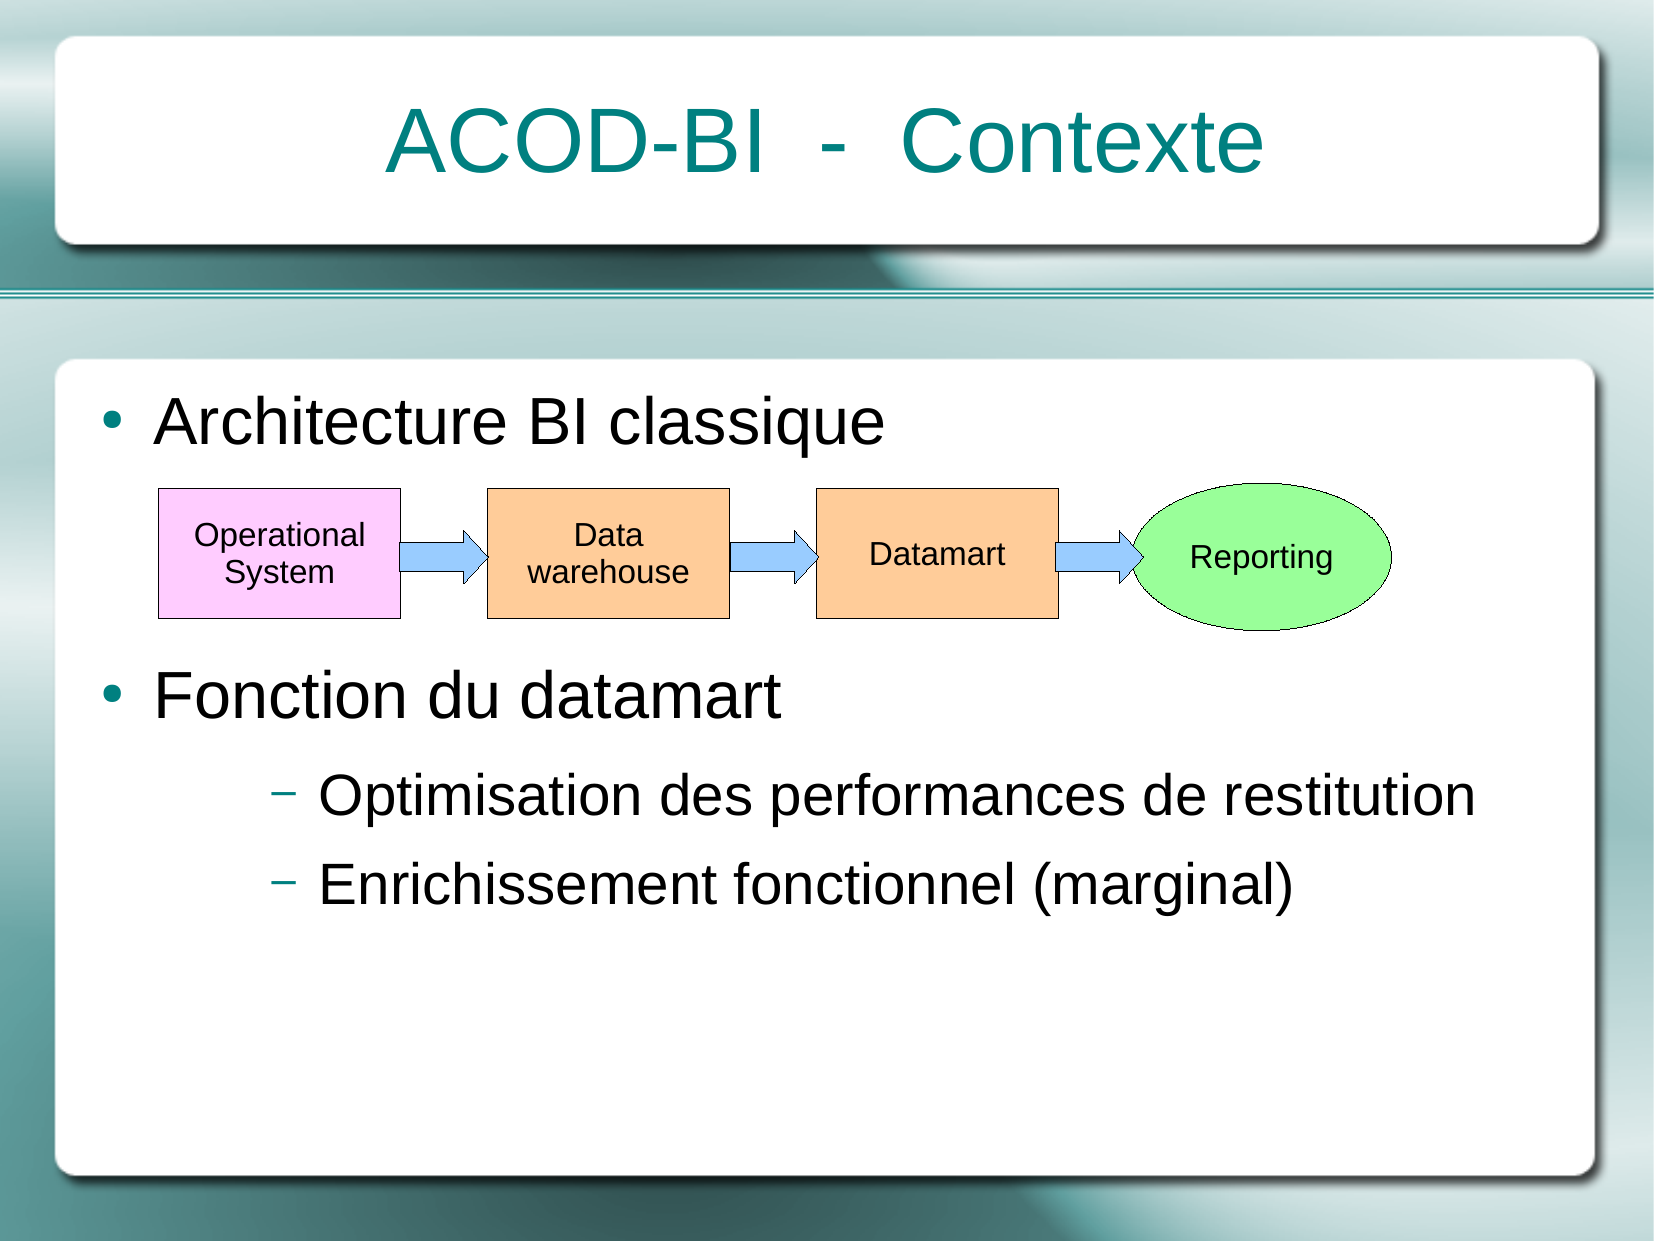

# ACOD-BI - Contexte
Architecture BI classique
Fonction du datamart
Optimisation des performances de restitution
Enrichissement fonctionnel (marginal)
Reporting
Operational
System
Data
warehouse
Datamart